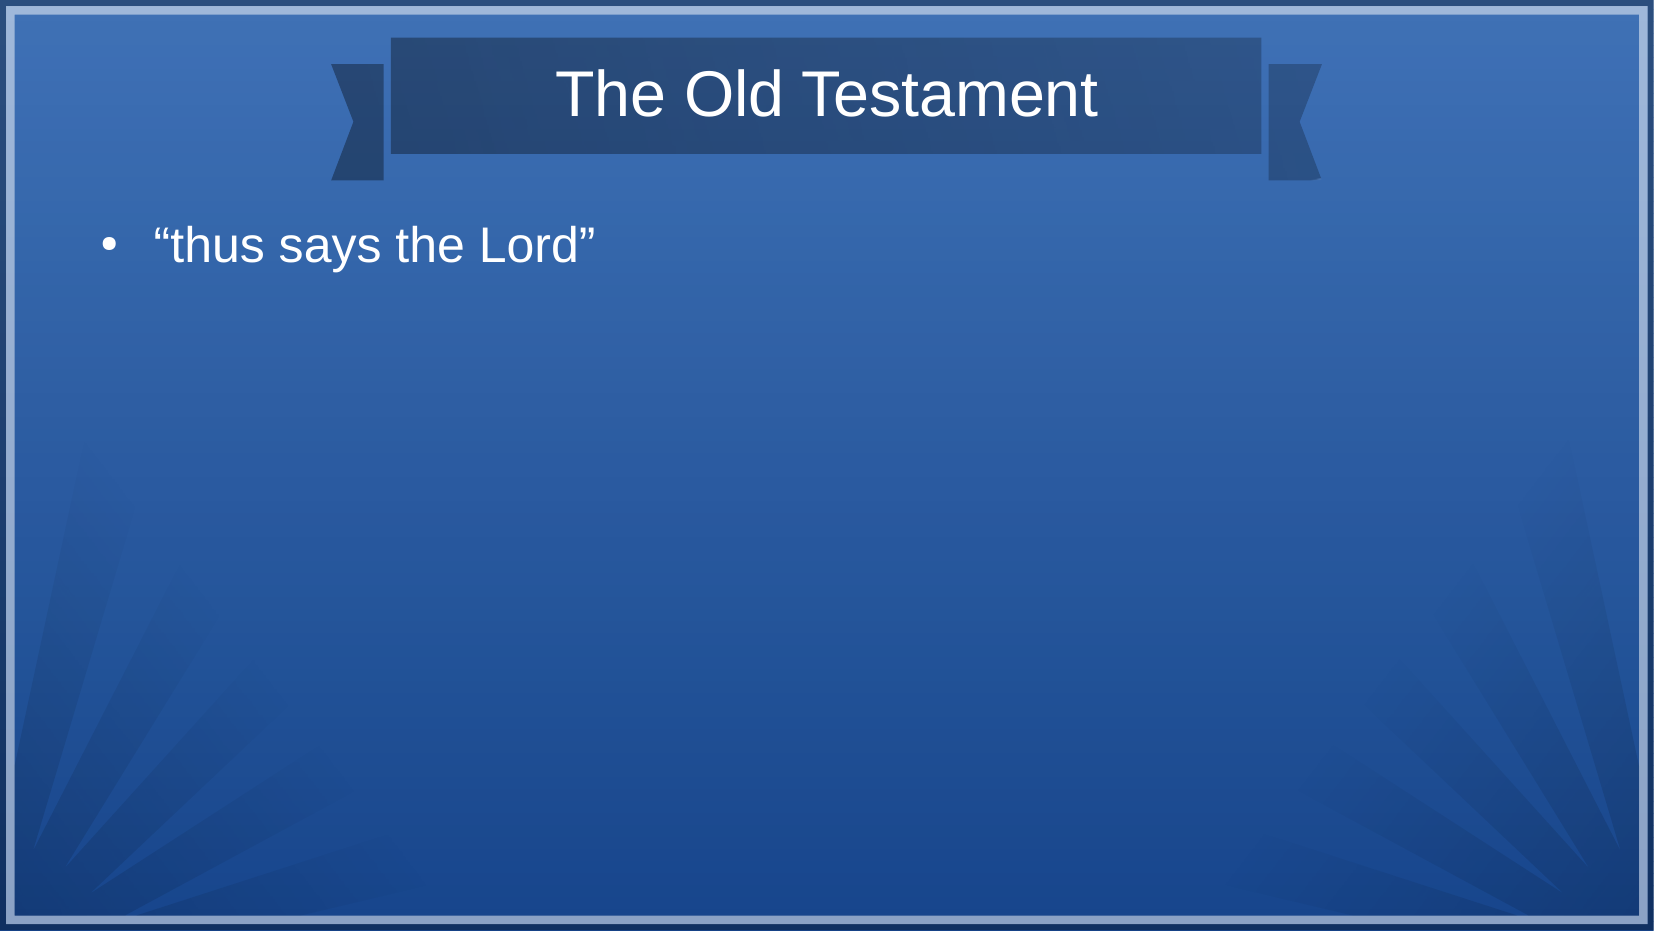

# The Old Testament
“thus says the Lord”